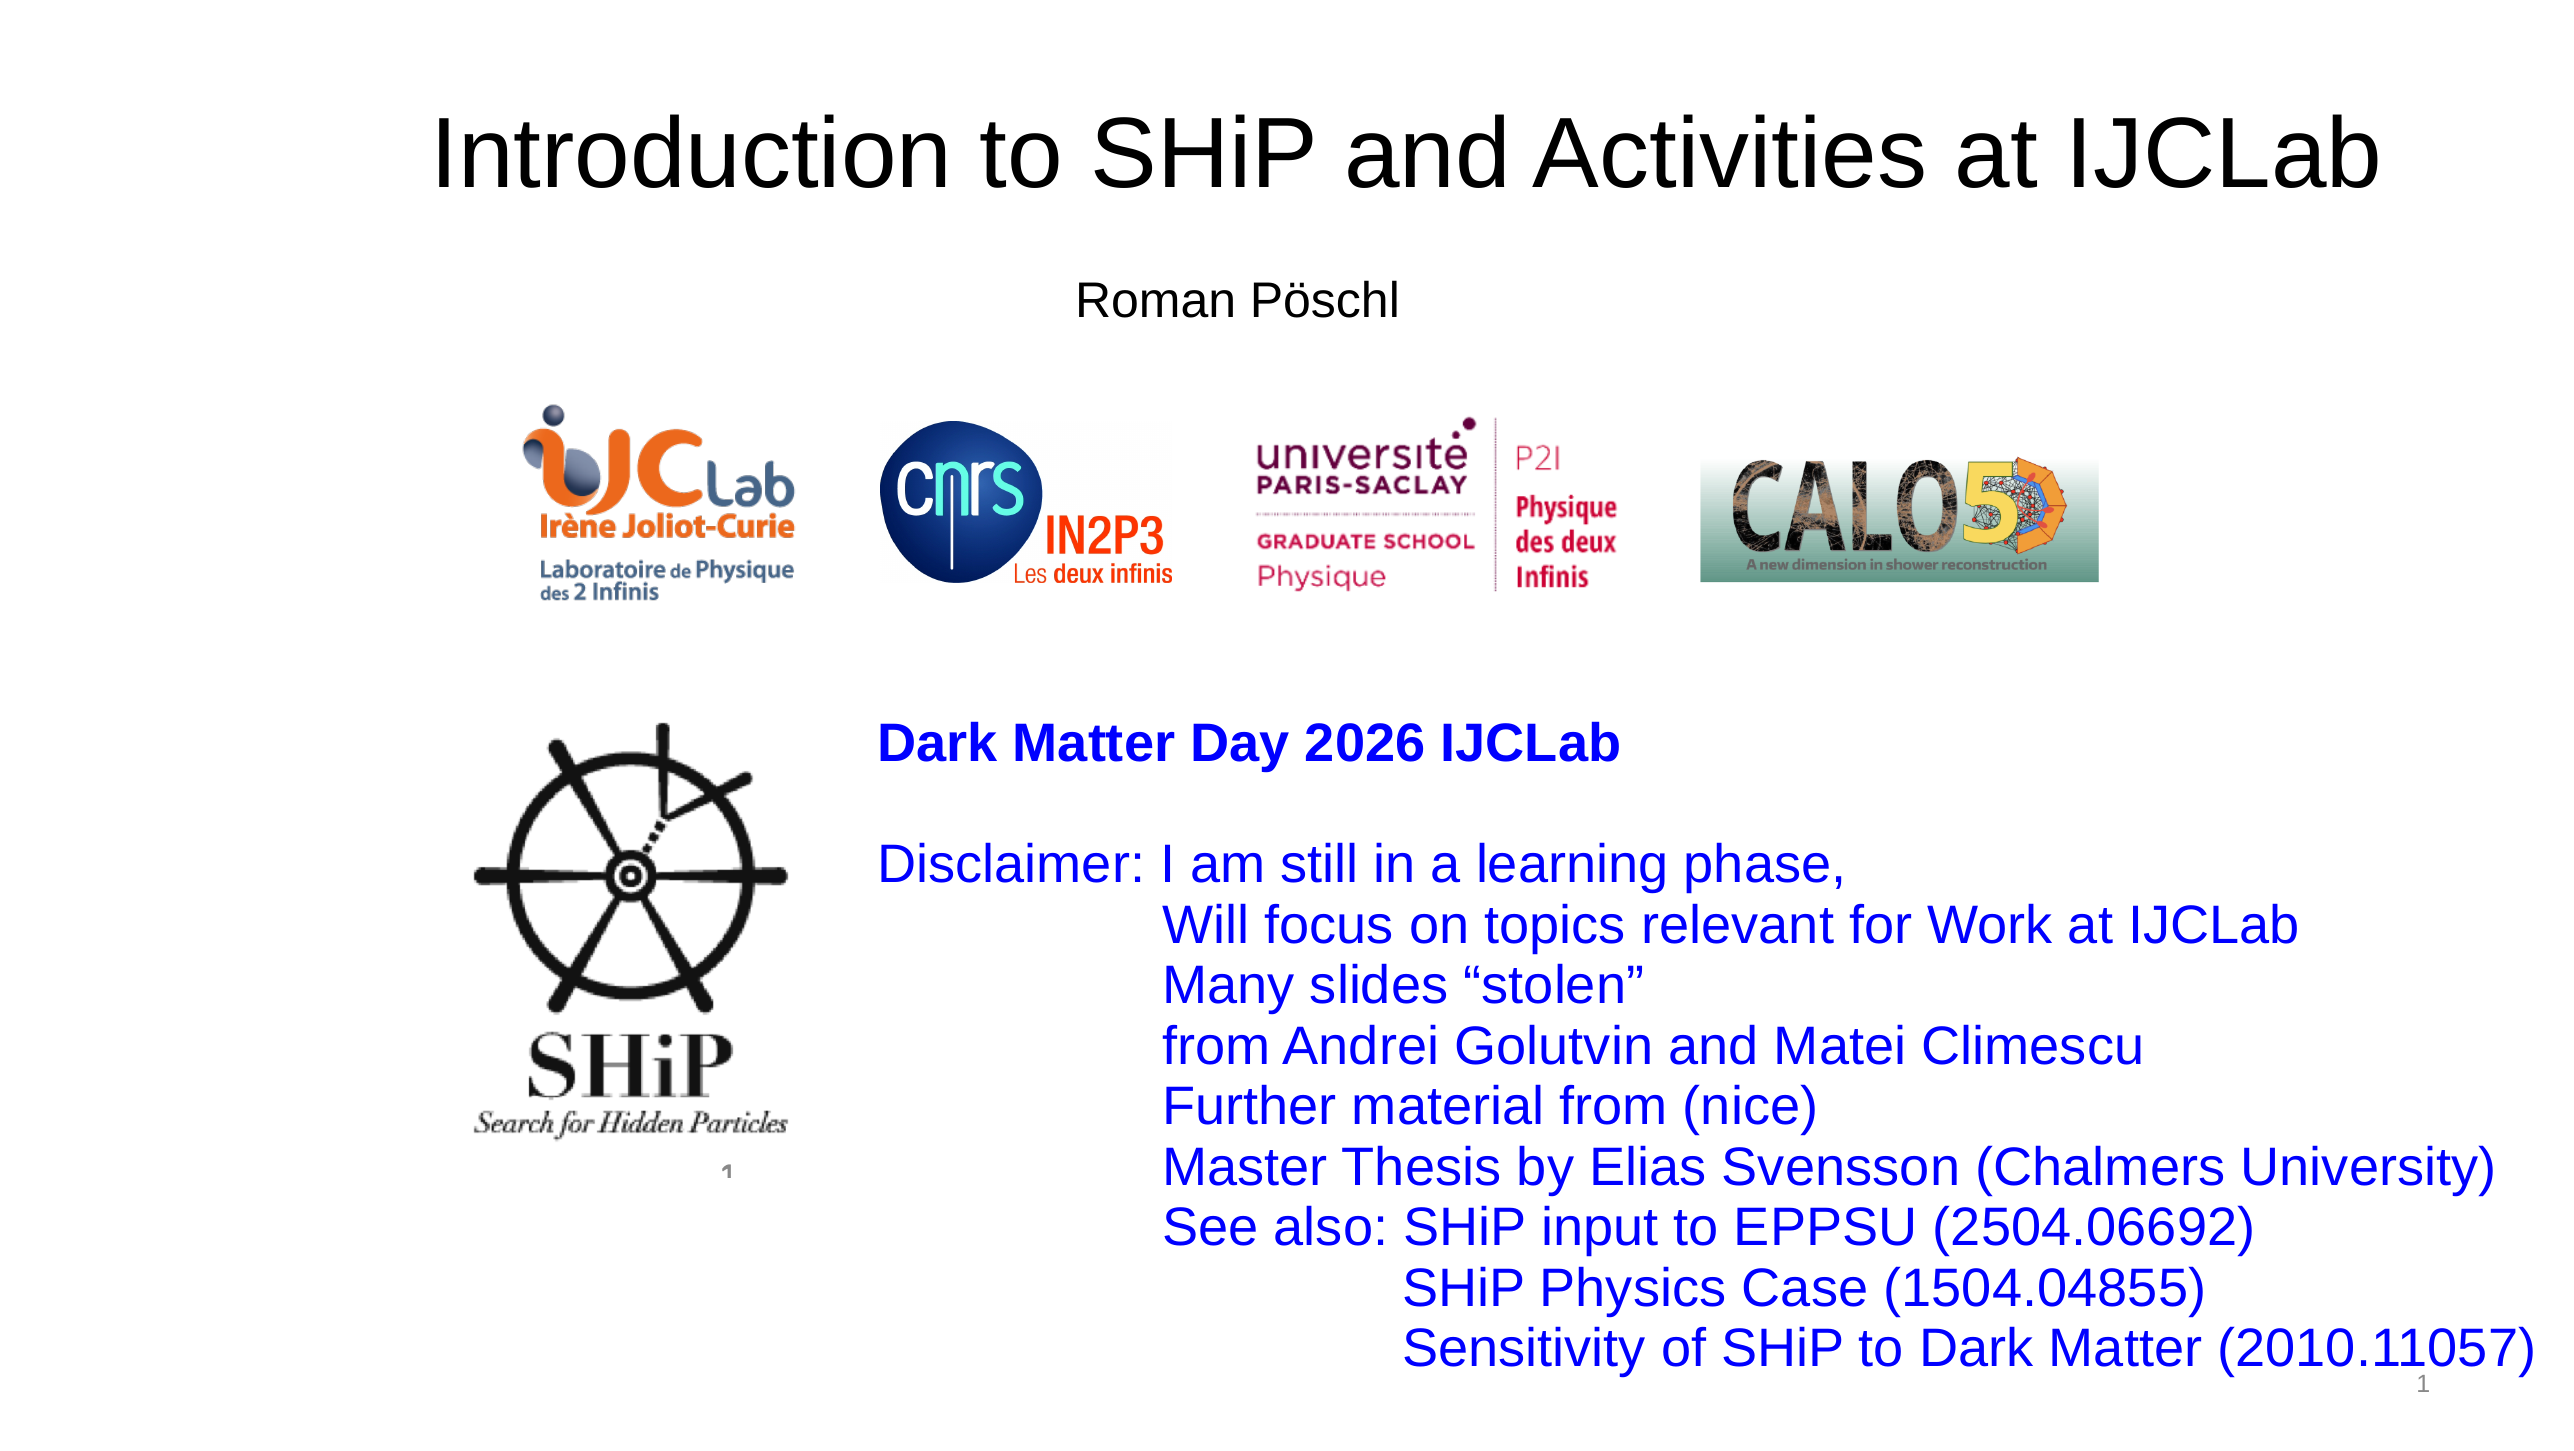

Introduction to SHiP and Activities at IJCLab
 Roman Pöschl
Dark Matter Day 2026 IJCLab
Disclaimer: I am still in a learning phase,
 Will focus on topics relevant for Work at IJCLab
 Many slides “stolen”
 from Andrei Golutvin and Matei Climescu
 Further material from (nice)
 Master Thesis by Elias Svensson (Chalmers University)
 See also: SHiP input to EPPSU (2504.06692)
 SHiP Physics Case (1504.04855)
 Sensitivity of SHiP to Dark Matter (2010.11057)